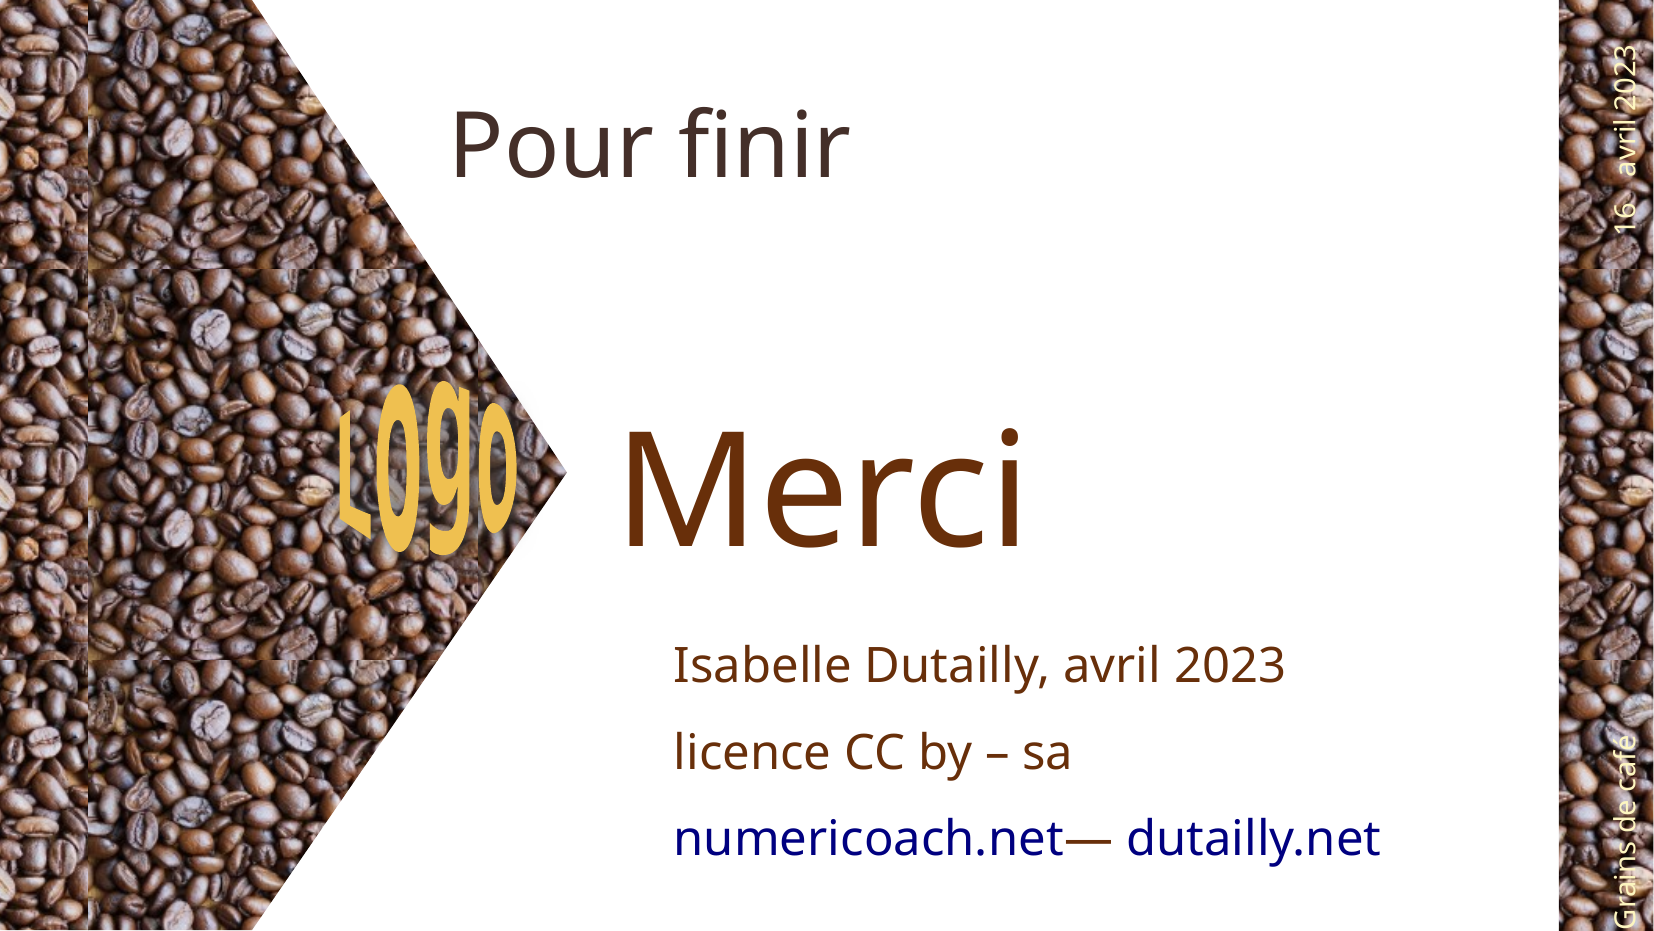

# Pour finir
avril 2023
16
Merci
Grains de café
Isabelle Dutailly, avril 2023
licence CC by – sa
numericoach.net— dutailly.net